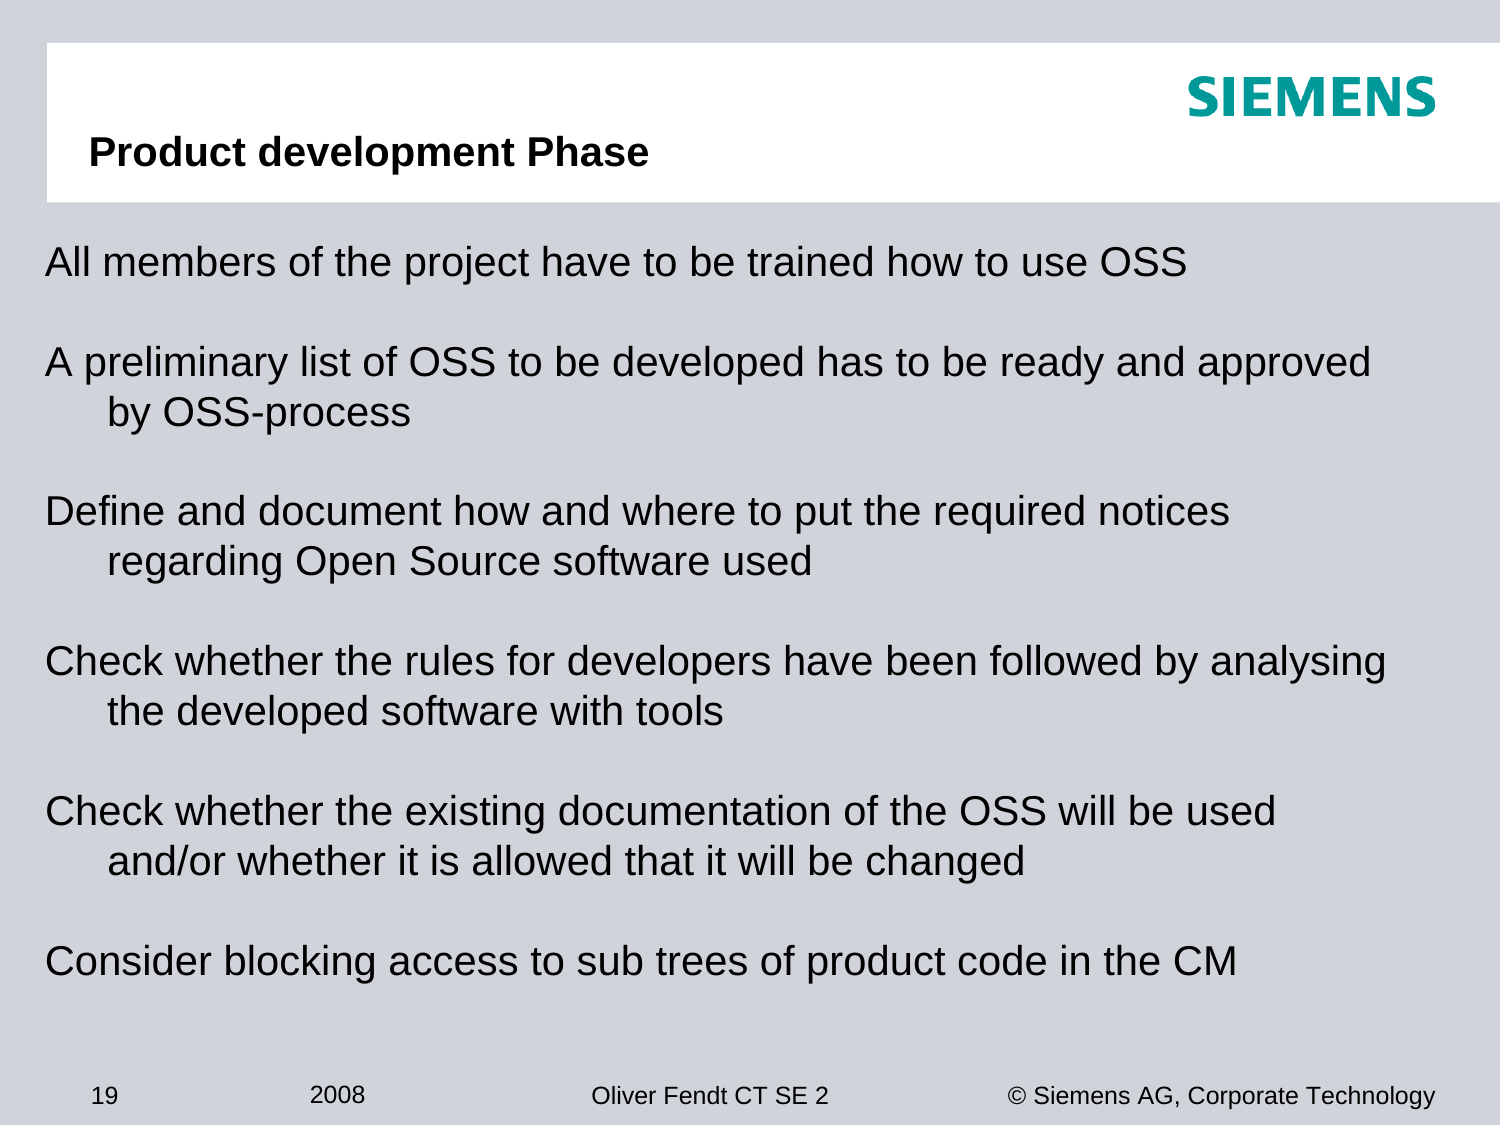

# Product development Phase
All members of the project have to be trained how to use OSS
A preliminary list of OSS to be developed has to be ready and approved by OSS-process
Define and document how and where to put the required notices regarding Open Source software used
Check whether the rules for developers have been followed by analysing the developed software with tools
Check whether the existing documentation of the OSS will be used and/or whether it is allowed that it will be changed
Consider blocking access to sub trees of product code in the CM